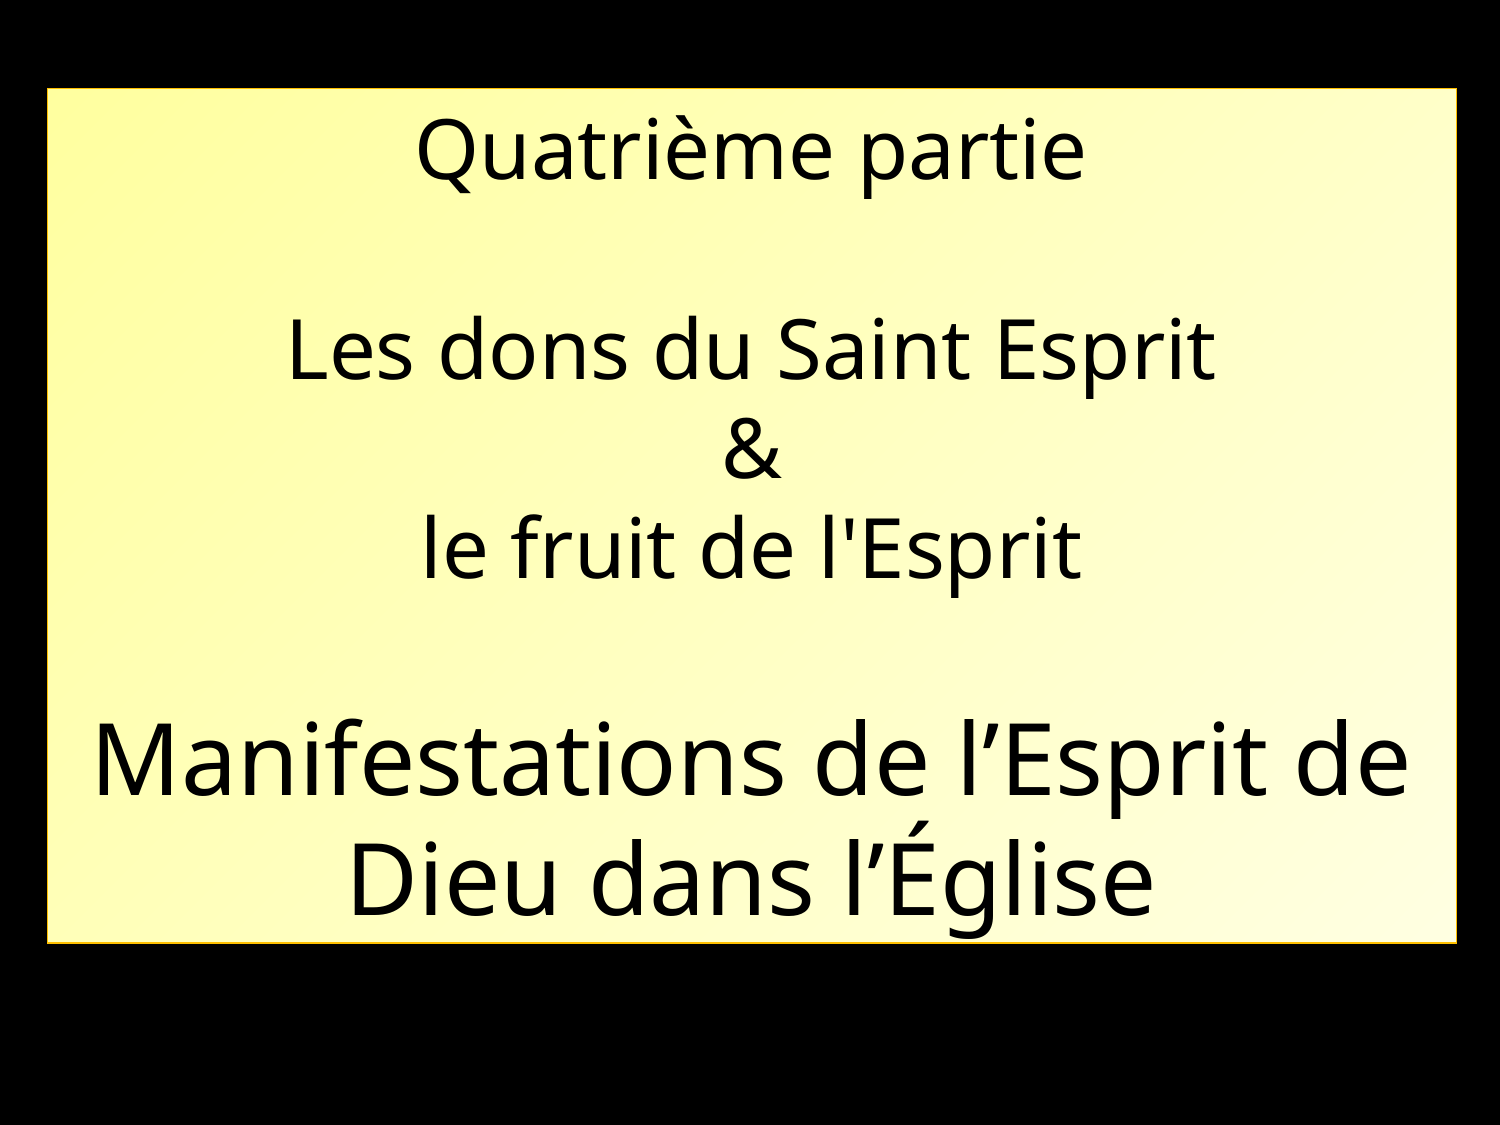

Quatrième partie
Les dons du Saint Esprit
&
le fruit de l'Esprit
Manifestations de l’Esprit de Dieu dans l’Église